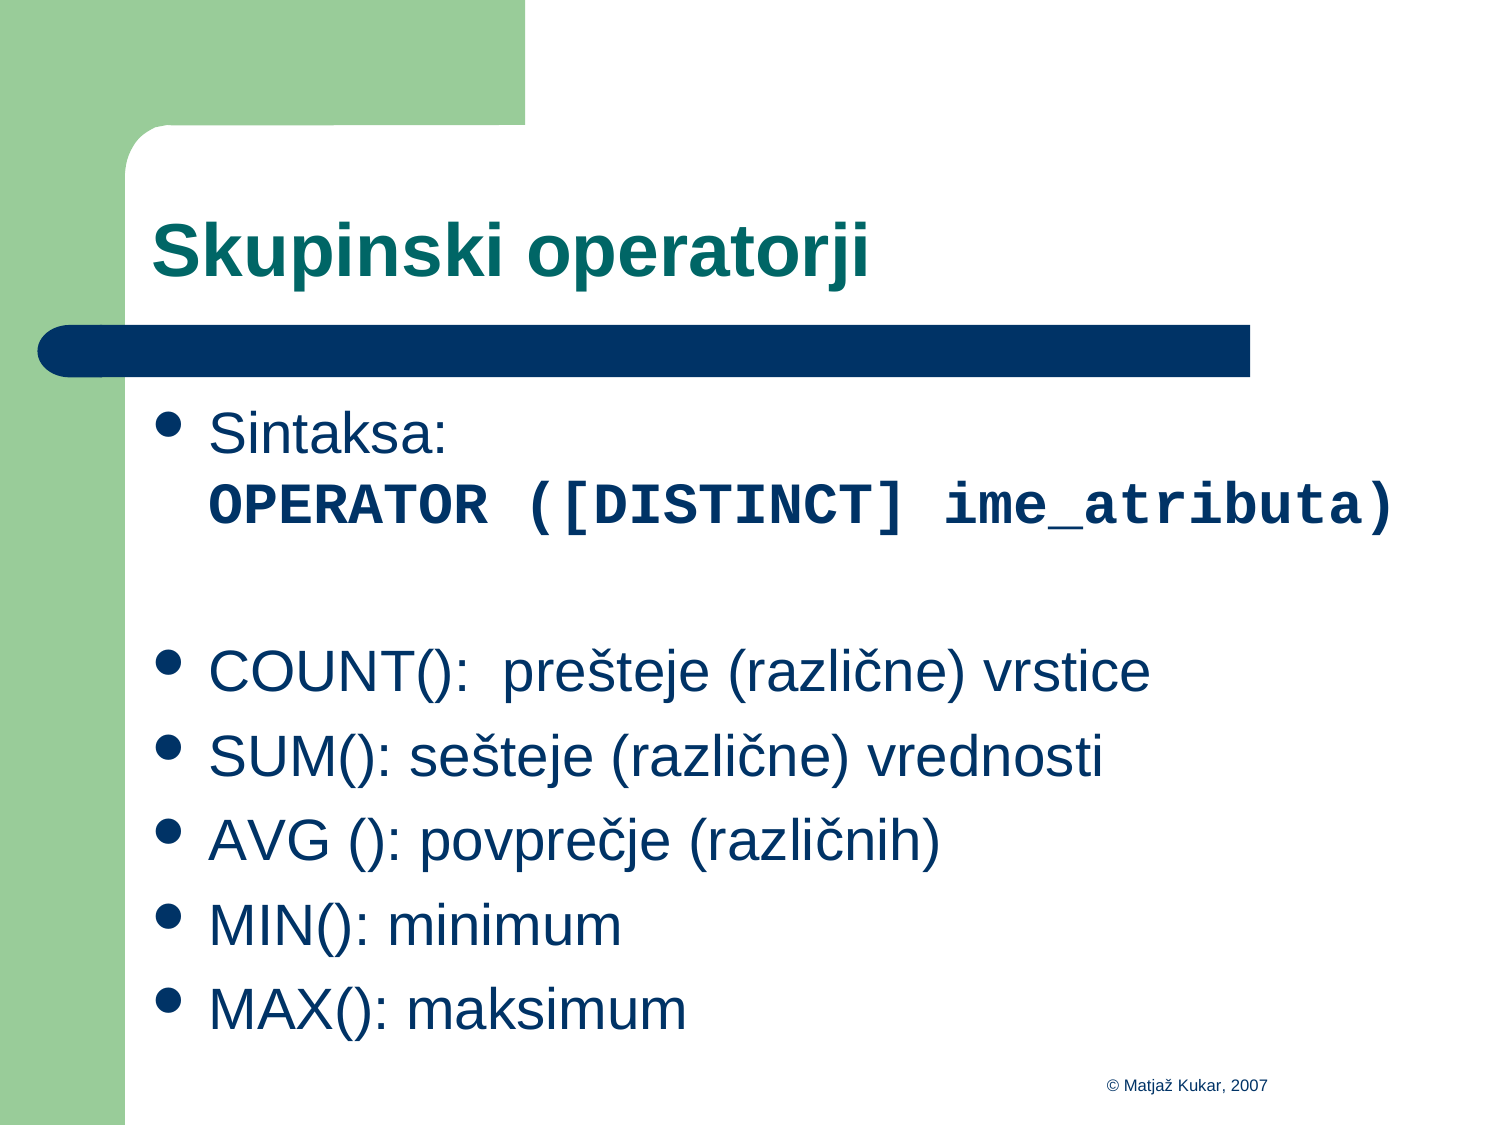

# Skupinski operatorji
Sintaksa:
OPERATOR ([DISTINCT] ime_atributa)
COUNT(): prešteje (različne) vrstice
SUM(): sešteje (različne) vrednosti
AVG (): povprečje (različnih)
MIN(): minimum
MAX(): maksimum
© Matjaž Kukar, 2007